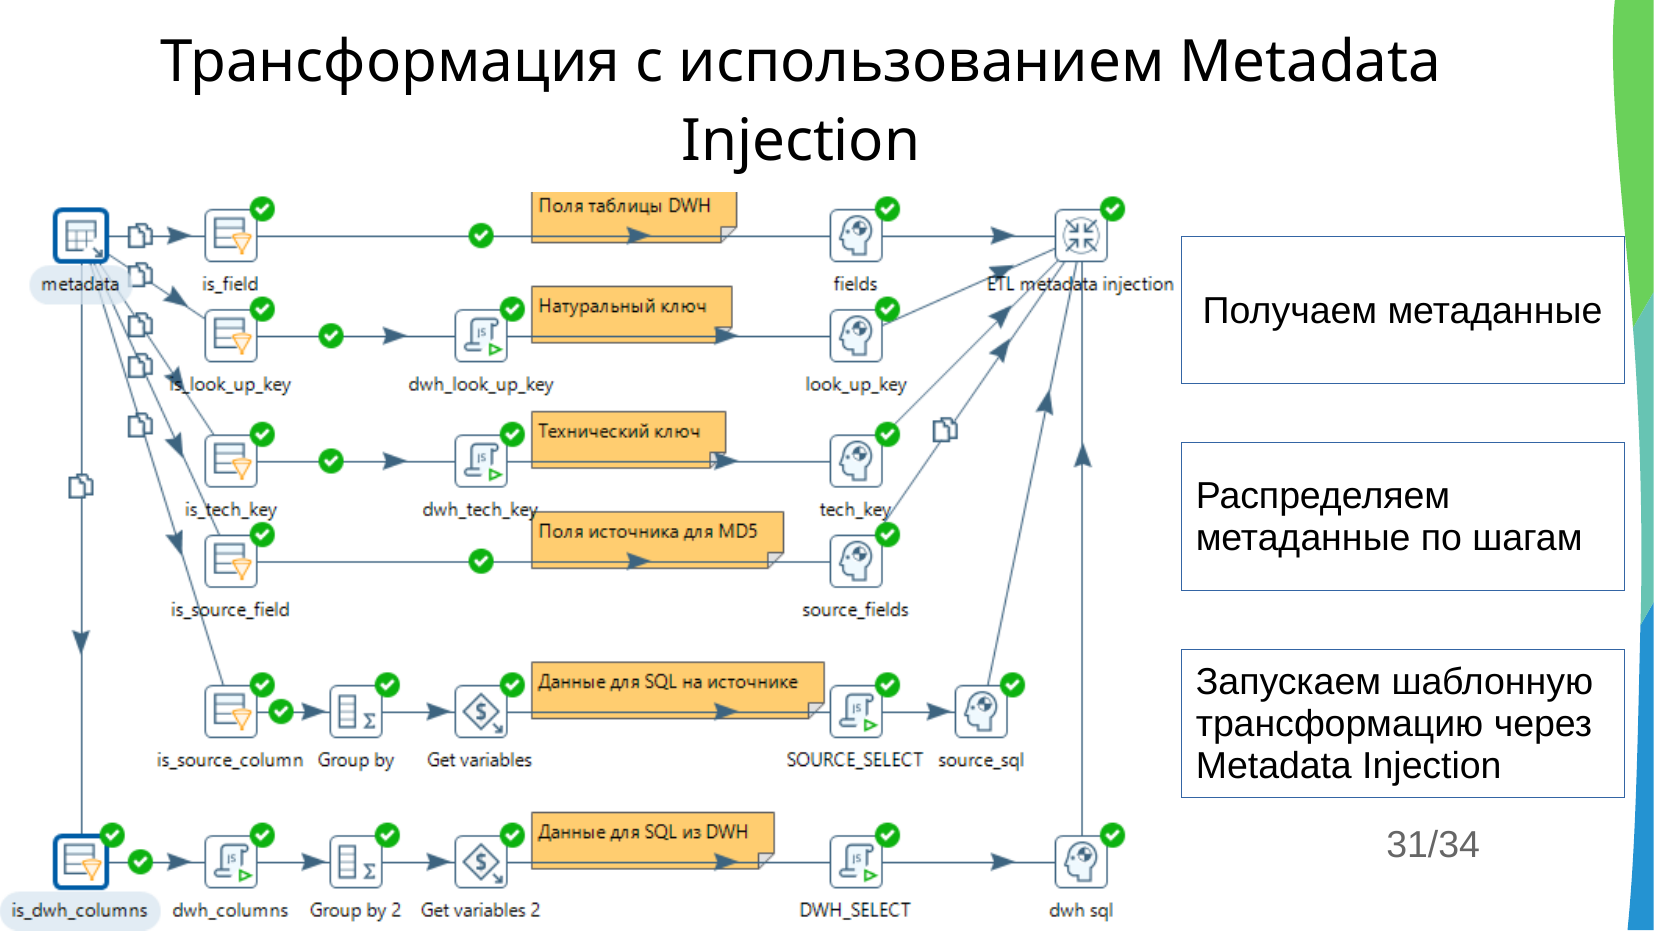

# Трансформация с использованием Metadata Injection
Получаем метаданные
Распределяем метаданные по шагам
Запускаем шаблонную трансформацию через Metadata Injection